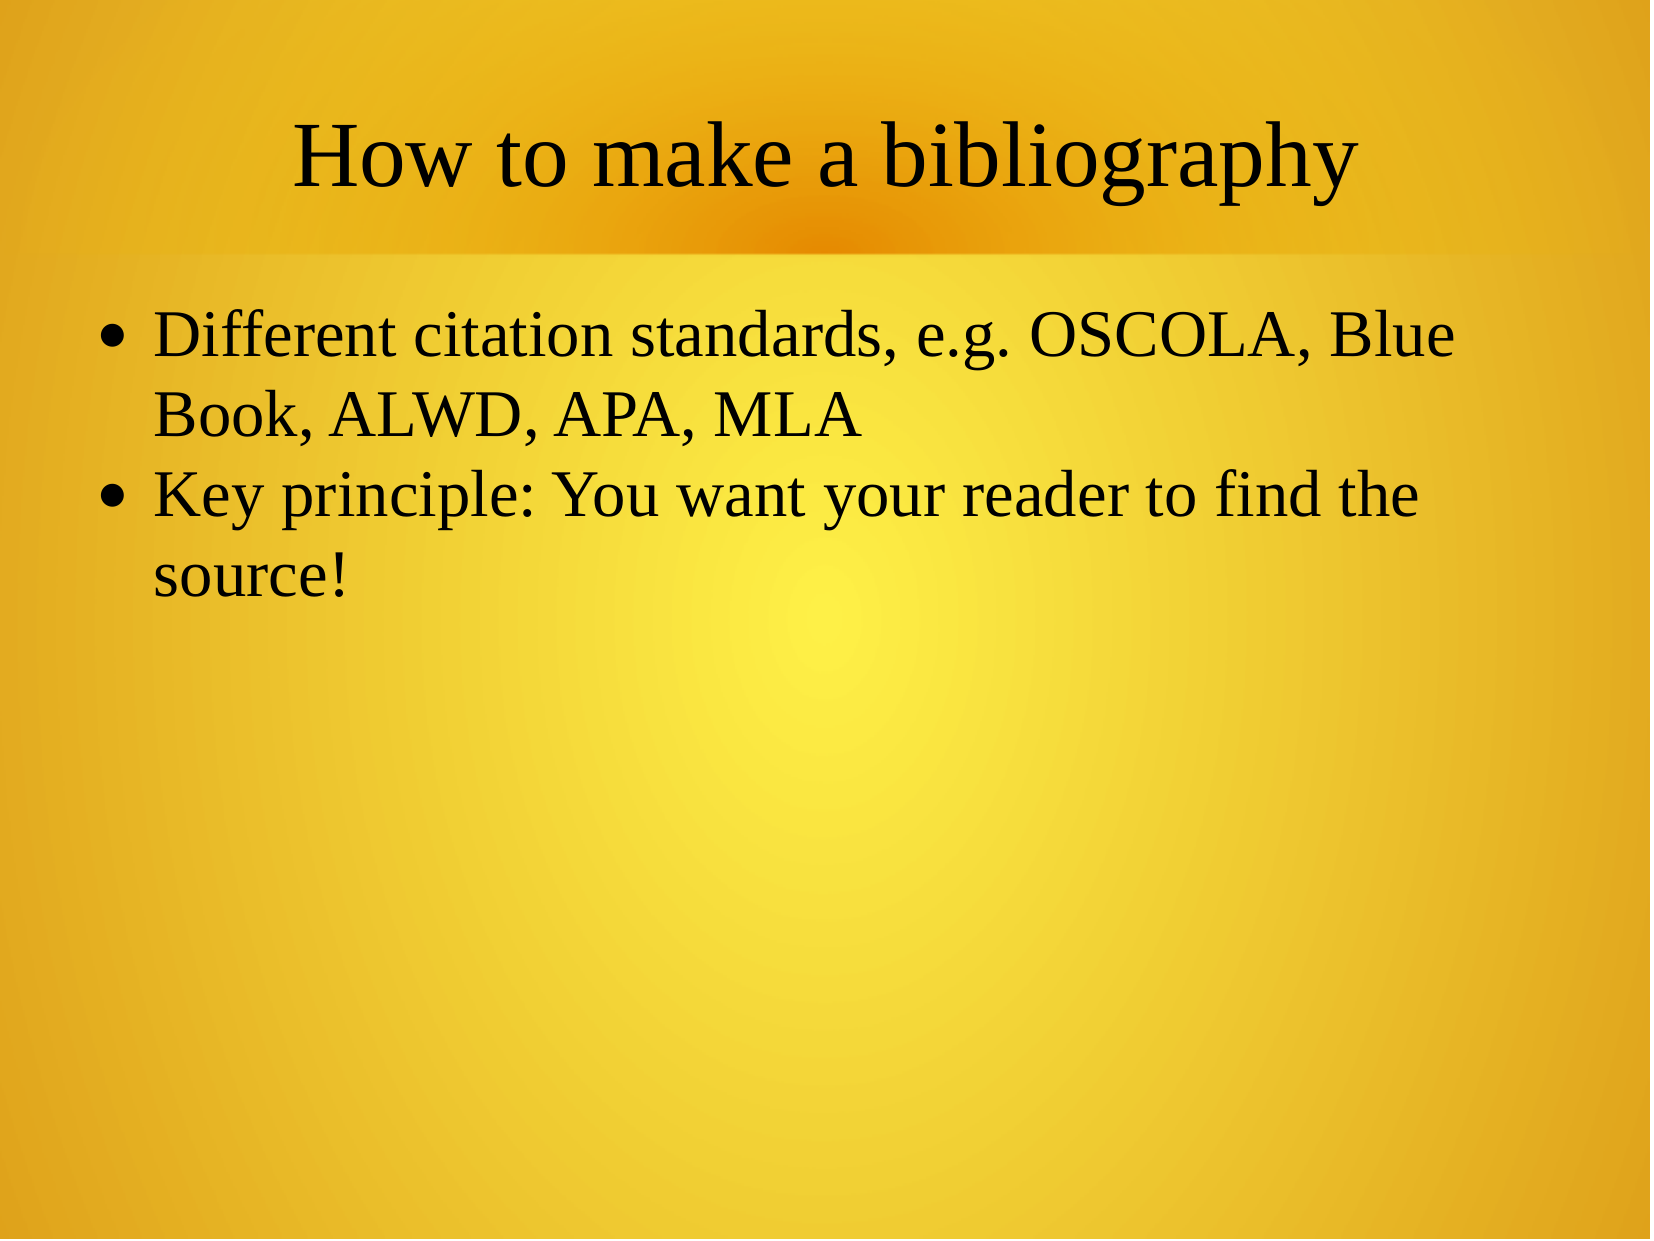

How to make a bibliography
Different citation standards, e.g. OSCOLA, Blue Book, ALWD, APA, MLA
Key principle: You want your reader to find the source!